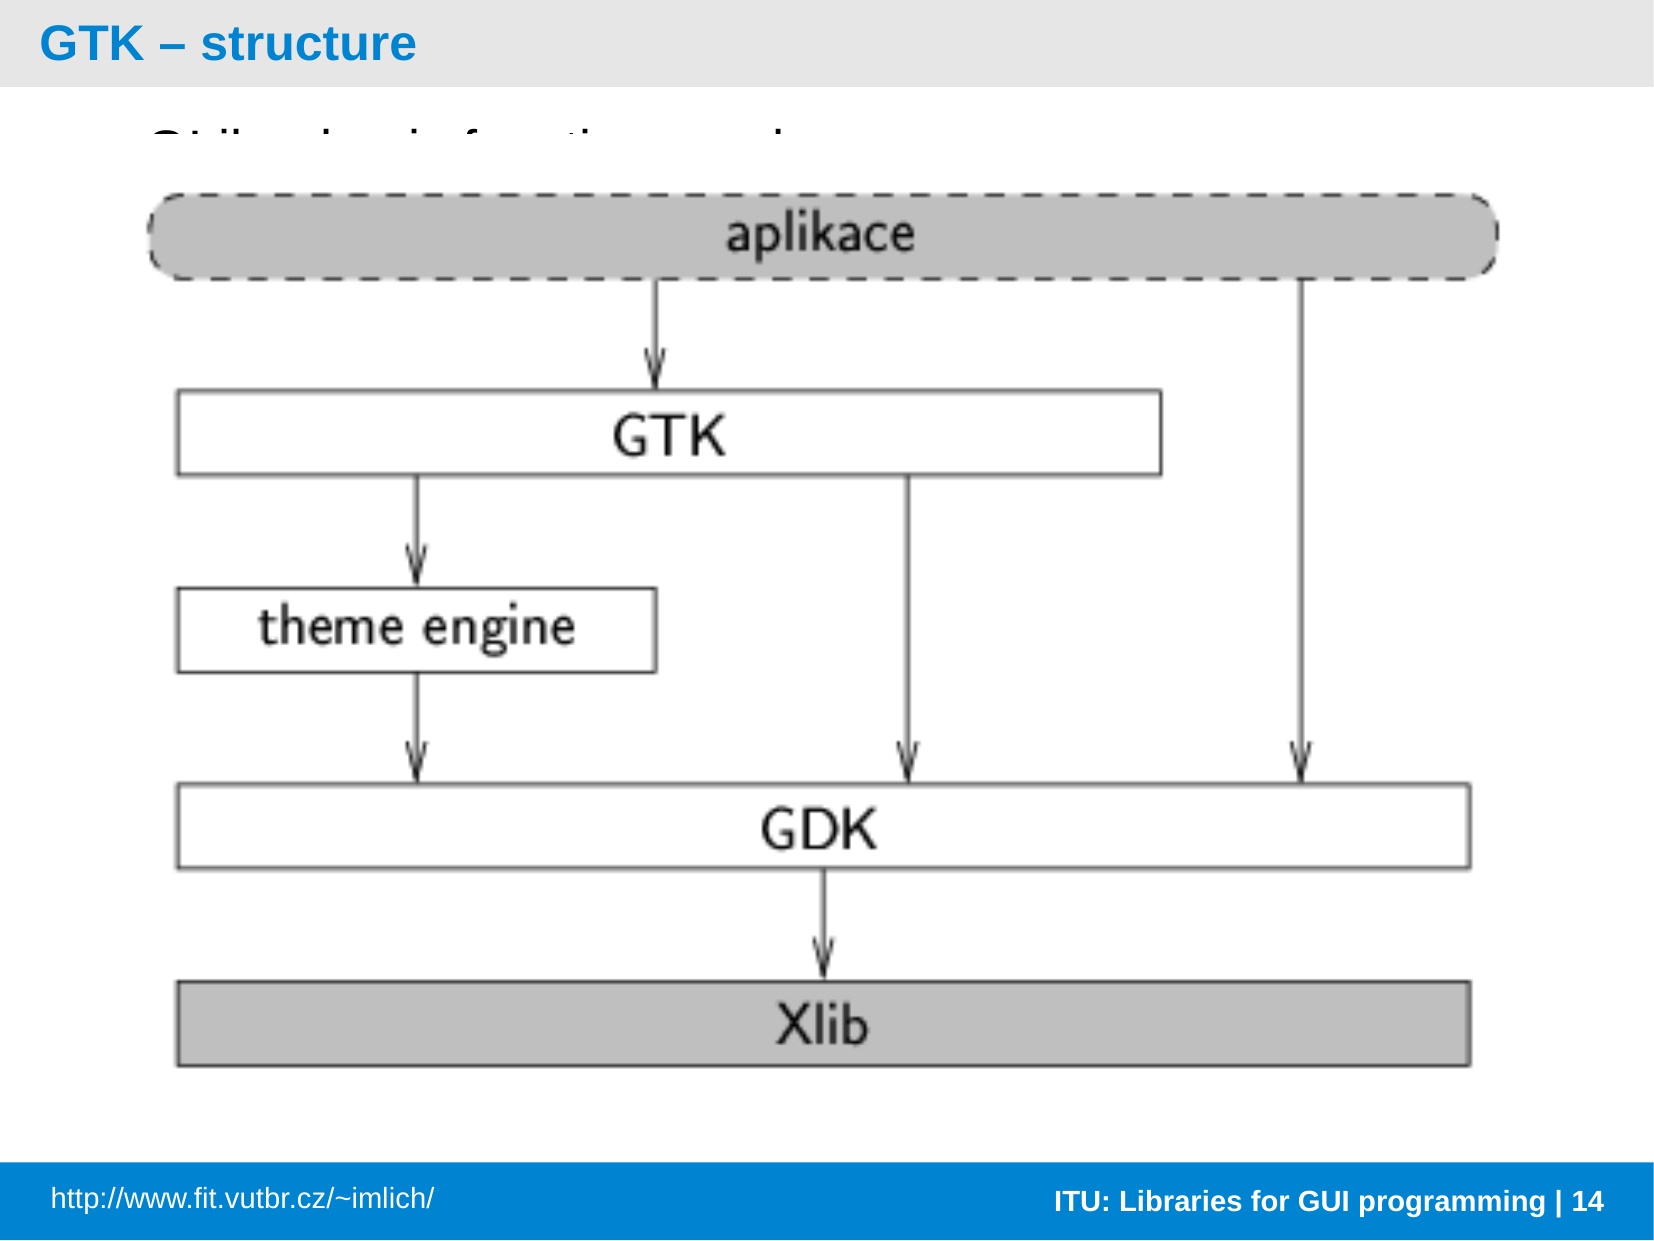

# GTK – structure
GLib – basic functions and data structures
GDK – Xlib wrapper
GObject – generic type and object system, signals, etc.
GTK+ – core of GTK, definition of widgets
Pango – rendering of text
ATK - Accessibility Toolkit